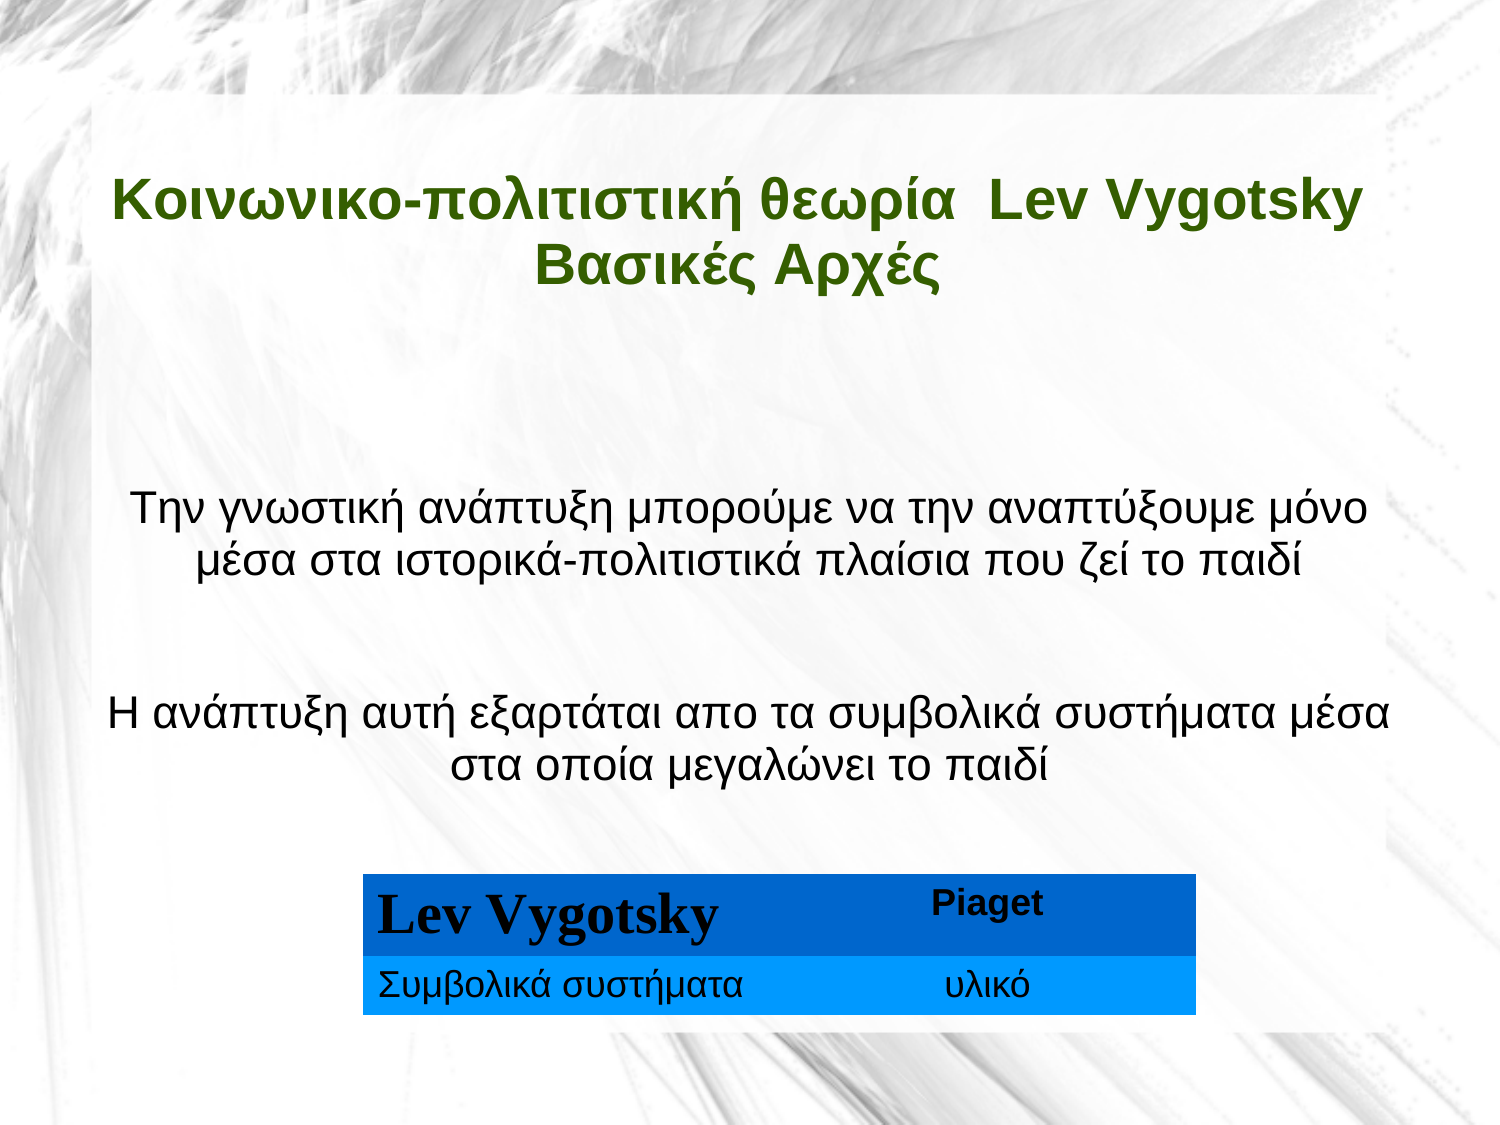

# Κοινωνικο-πολιτιστική θεωρία Lev Vygotsky Βασικές Αρχές
Την γνωστική ανάπτυξη μπορούμε να την αναπτύξουμε μόνο μέσα στα ιστορικά-πολιτιστικά πλαίσια που ζεί το παιδί
Η ανάπτυξη αυτή εξαρτάται απο τα συμβολικά συστήματα μέσα στα οποία μεγαλώνει το παιδί
| Lev Vygotsky | Piaget |
| --- | --- |
| Συμβολικά συστήματα | υλικό |